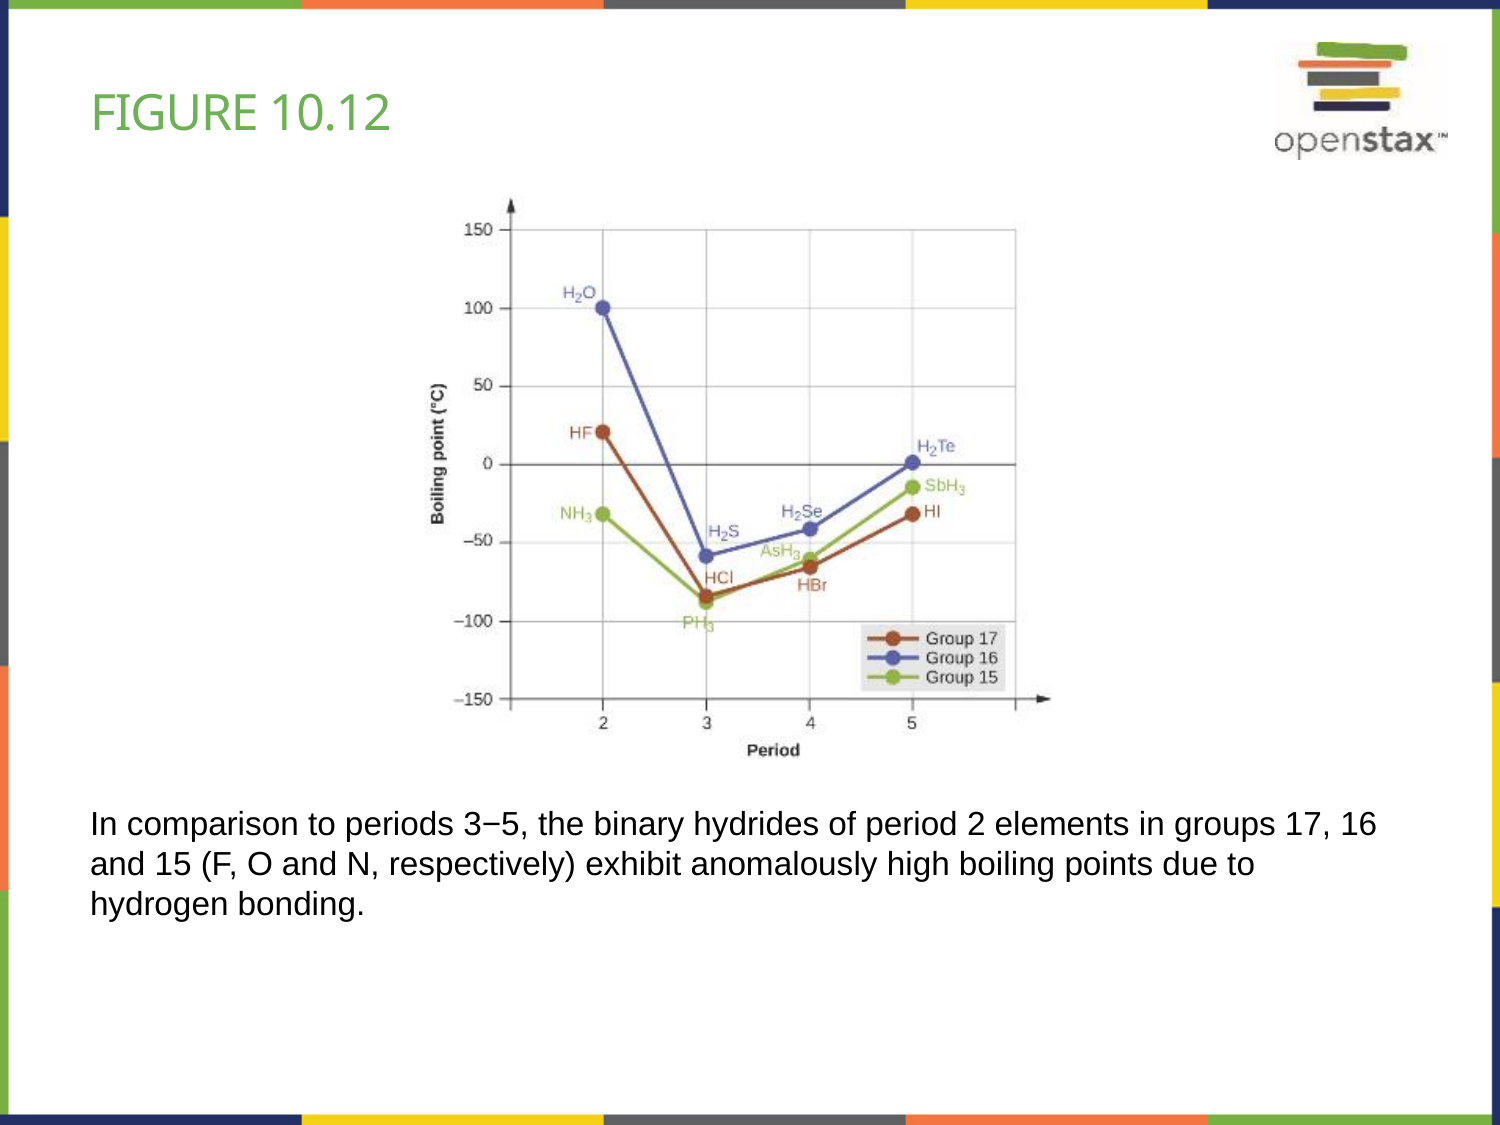

# Figure 10.12
In comparison to periods 3−5, the binary hydrides of period 2 elements in groups 17, 16 and 15 (F, O and N, respectively) exhibit anomalously high boiling points due to hydrogen bonding.